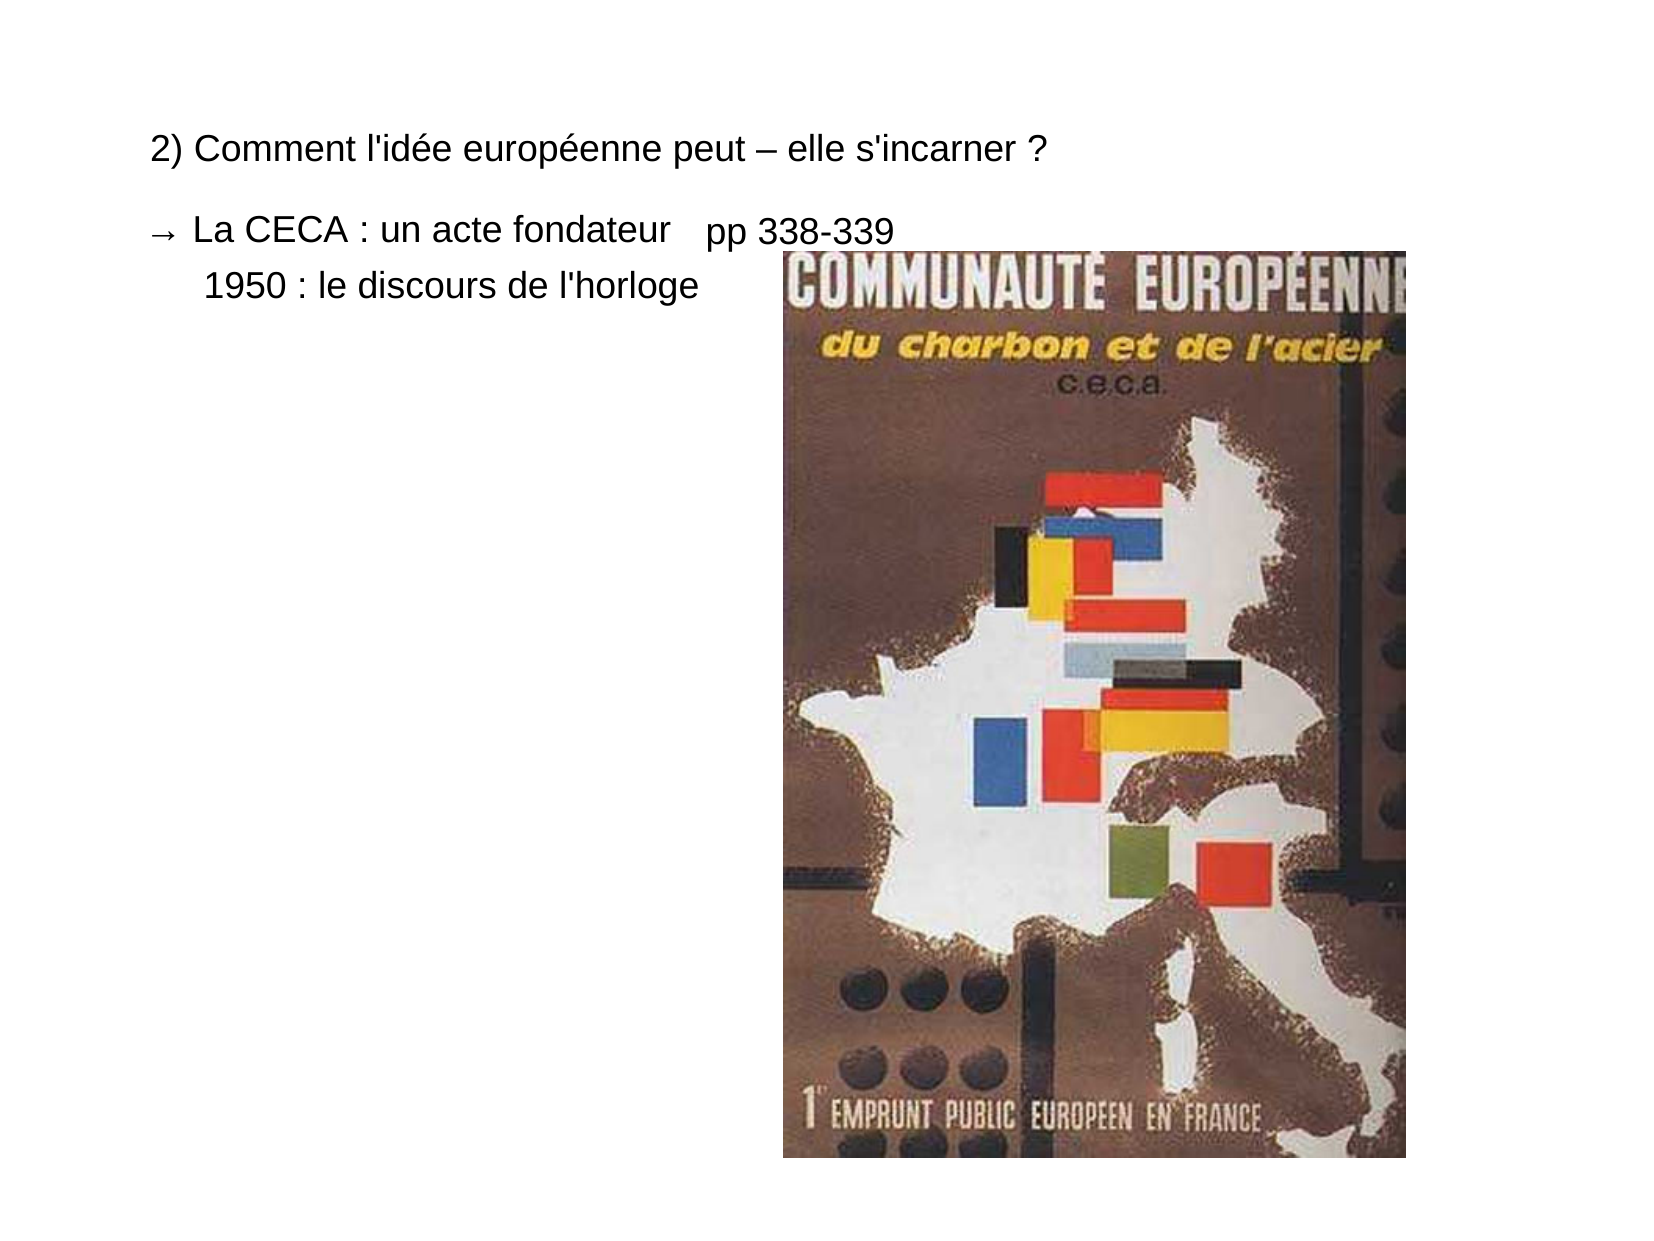

2) Comment l'idée européenne peut – elle s'incarner ?
→ La CECA : un acte fondateur
pp 338-339
1950 : le discours de l'horloge